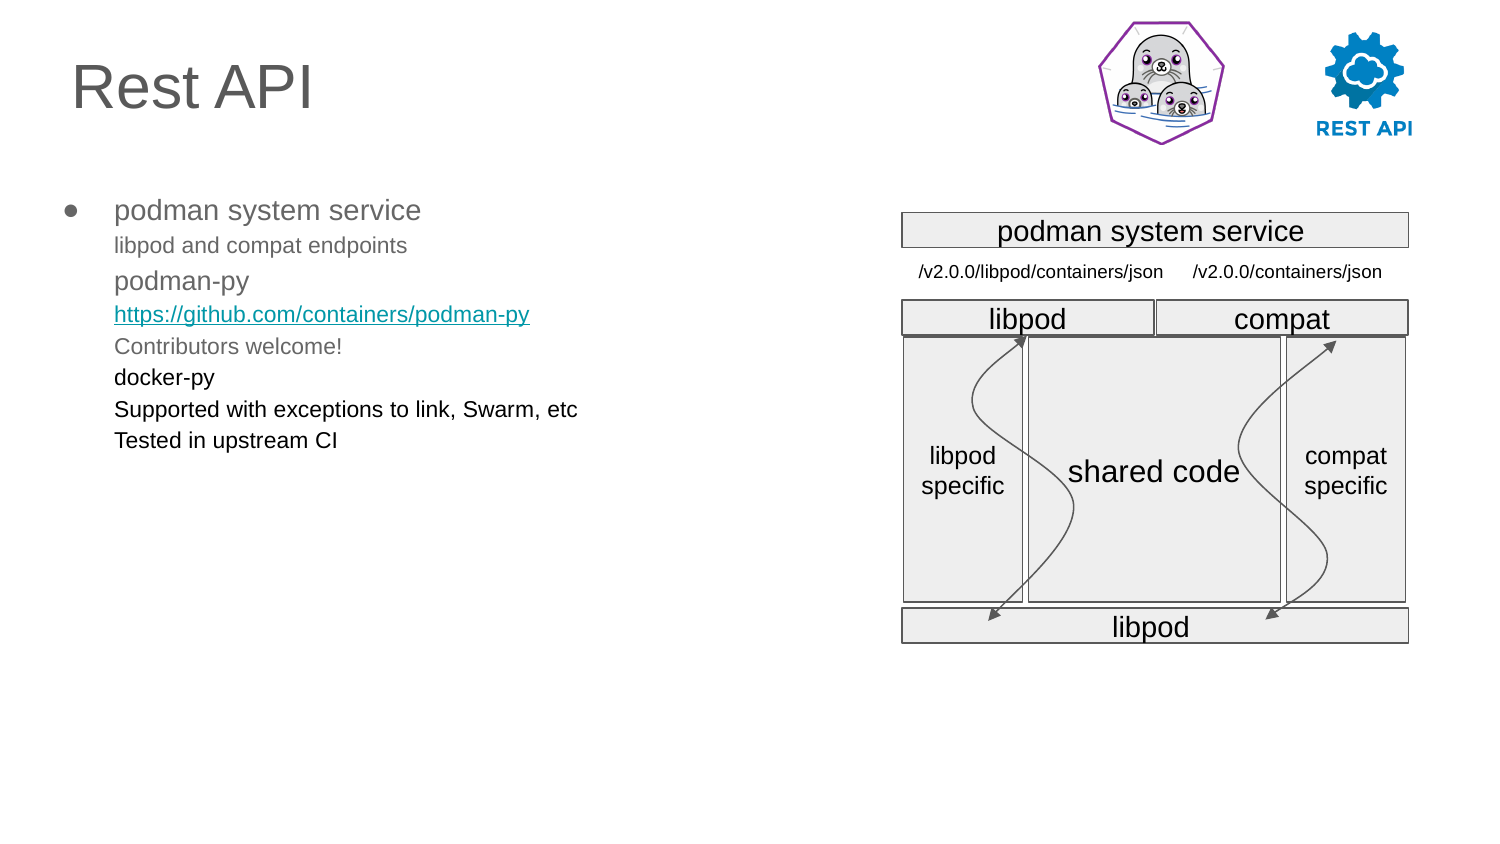

Rest API
# podman system service libpod and compat endpoints podman-py https://github.com/containers/podman-py Contributors welcome! docker-py Supported with exceptions to link, Swarm, etc Tested in upstream CI
podman system service
/v2.0.0/libpod/containers/json
/v2.0.0/containers/json
libpod
compat
libpod
specific
shared code
compat
specific
libpod